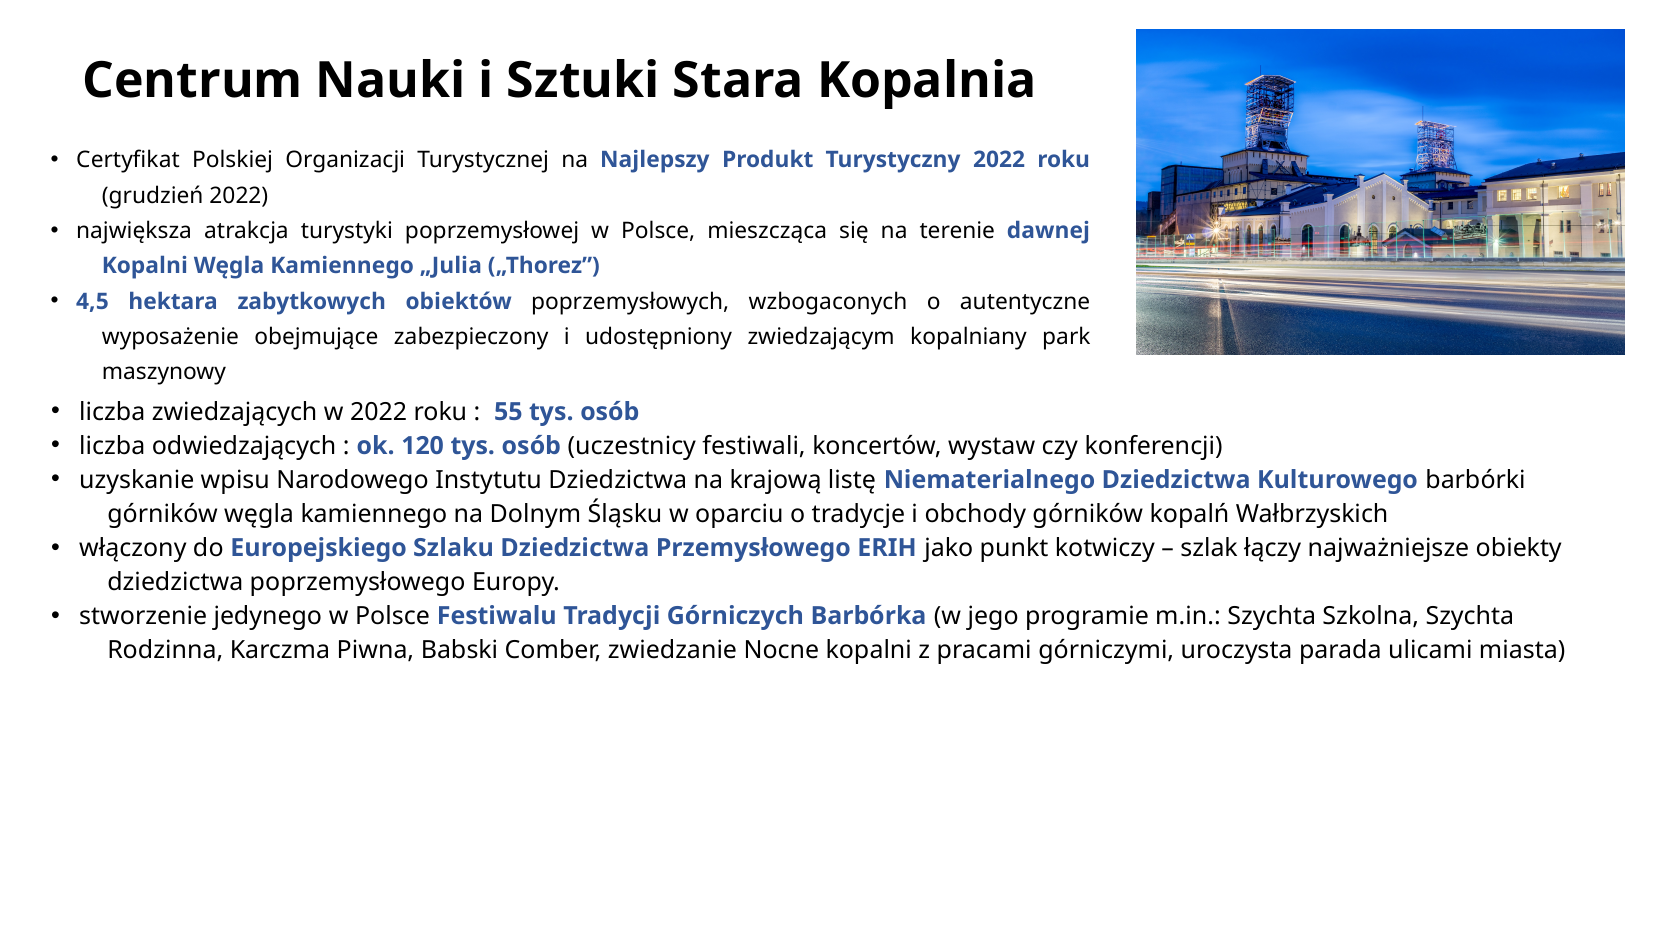

# Centrum Nauki i Sztuki Stara Kopalnia
Certyfikat Polskiej Organizacji Turystycznej na Najlepszy Produkt Turystyczny 2022 roku (grudzień 2022)
największa atrakcja turystyki poprzemysłowej w Polsce, mieszcząca się na terenie dawnej Kopalni Węgla Kamiennego „Julia („Thorez”)
4,5 hektara zabytkowych obiektów poprzemysłowych, wzbogaconych o autentyczne wyposażenie obejmujące zabezpieczony i udostępniony zwiedzającym kopalniany park maszynowy
liczba zwiedzających w 2022 roku : 55 tys. osób
liczba odwiedzających : ok. 120 tys. osób (uczestnicy festiwali, koncertów, wystaw czy konferencji)
uzyskanie wpisu Narodowego Instytutu Dziedzictwa na krajową listę Niematerialnego Dziedzictwa Kulturowego barbórki górników węgla kamiennego na Dolnym Śląsku w oparciu o tradycje i obchody górników kopalń Wałbrzyskich
włączony do Europejskiego Szlaku Dziedzictwa Przemysłowego ERIH jako punkt kotwiczy – szlak łączy najważniejsze obiekty dziedzictwa poprzemysłowego Europy.
stworzenie jedynego w Polsce Festiwalu Tradycji Górniczych Barbórka (w jego programie m.in.: Szychta Szkolna, Szychta Rodzinna, Karczma Piwna, Babski Comber, zwiedzanie Nocne kopalni z pracami górniczymi, uroczysta parada ulicami miasta)